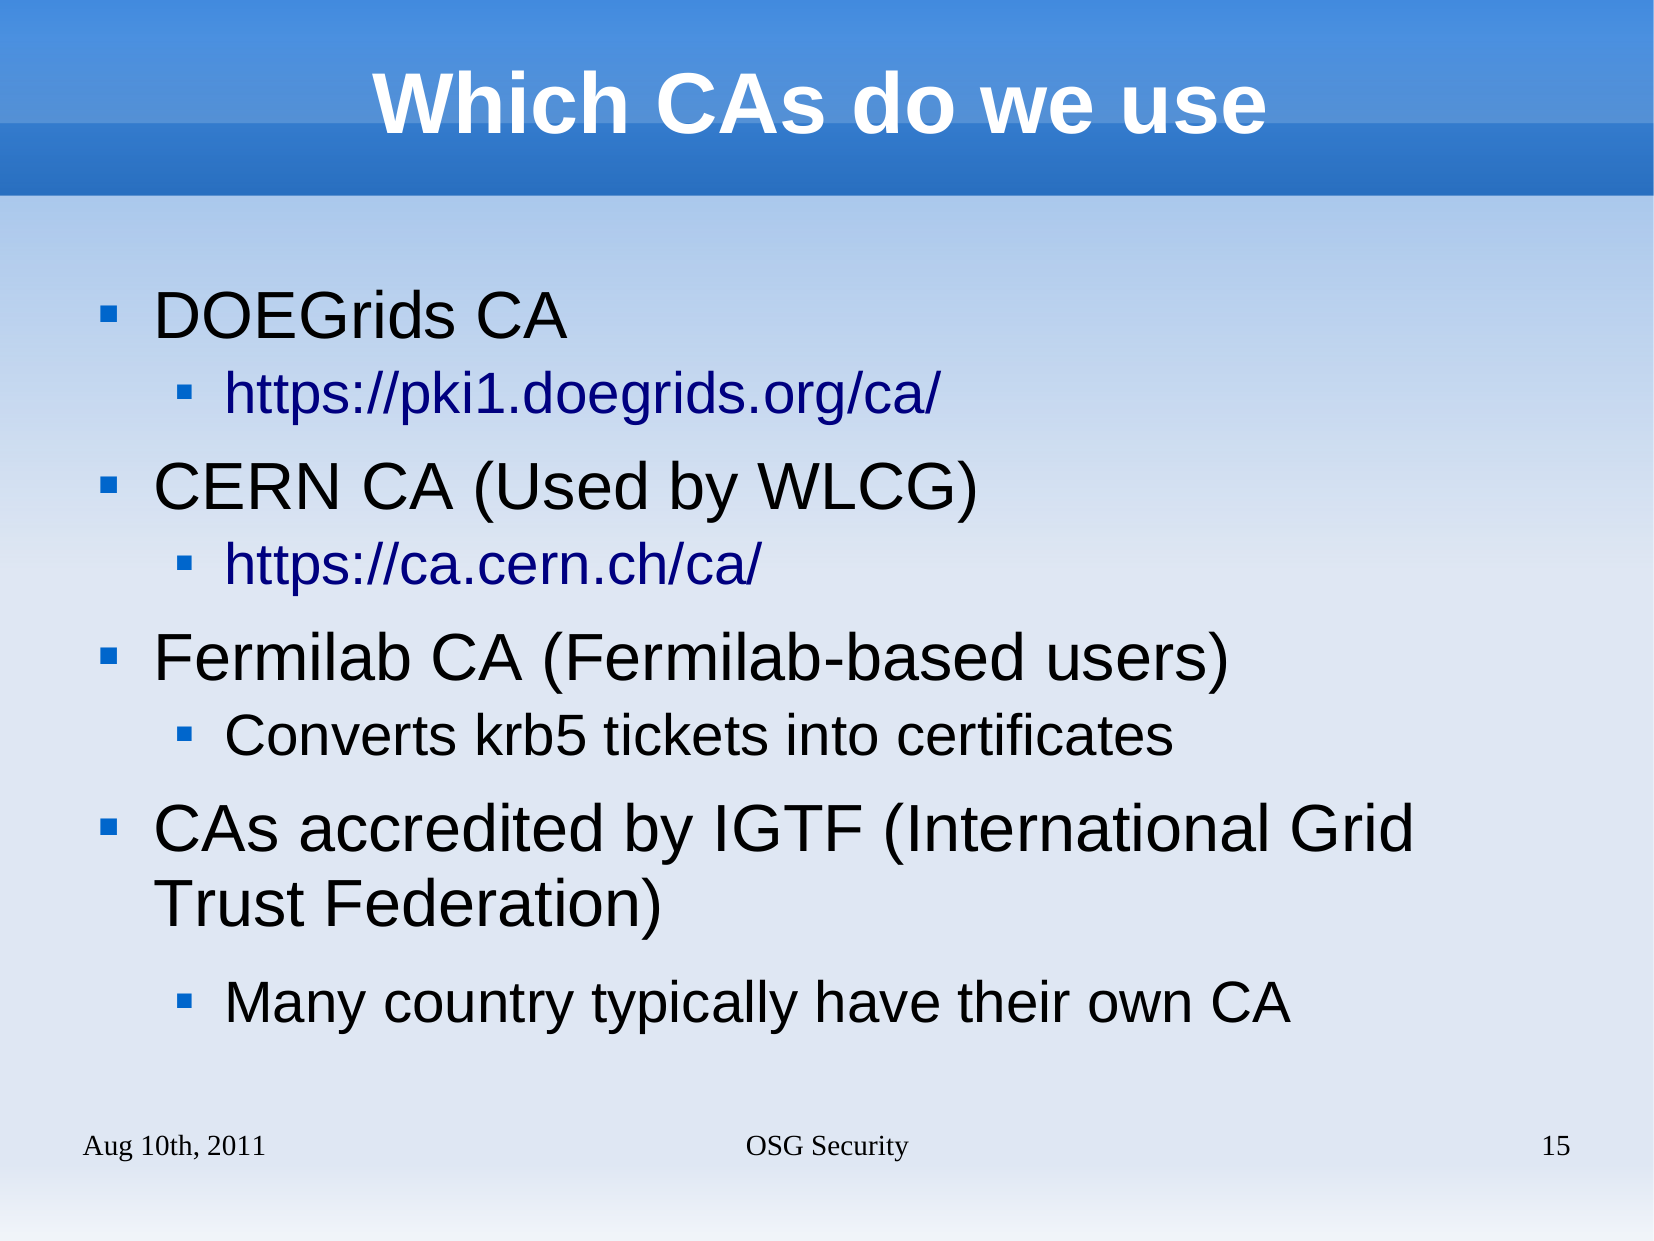

# Which CAs do we use
DOEGrids CA
https://pki1.doegrids.org/ca/
CERN CA (Used by WLCG)
https://ca.cern.ch/ca/
Fermilab CA (Fermilab-based users)
Converts krb5 tickets into certificates
CAs accredited by IGTF (International Grid Trust Federation)
Many country typically have their own CA
Aug 10th, 2011
OSG Security
15